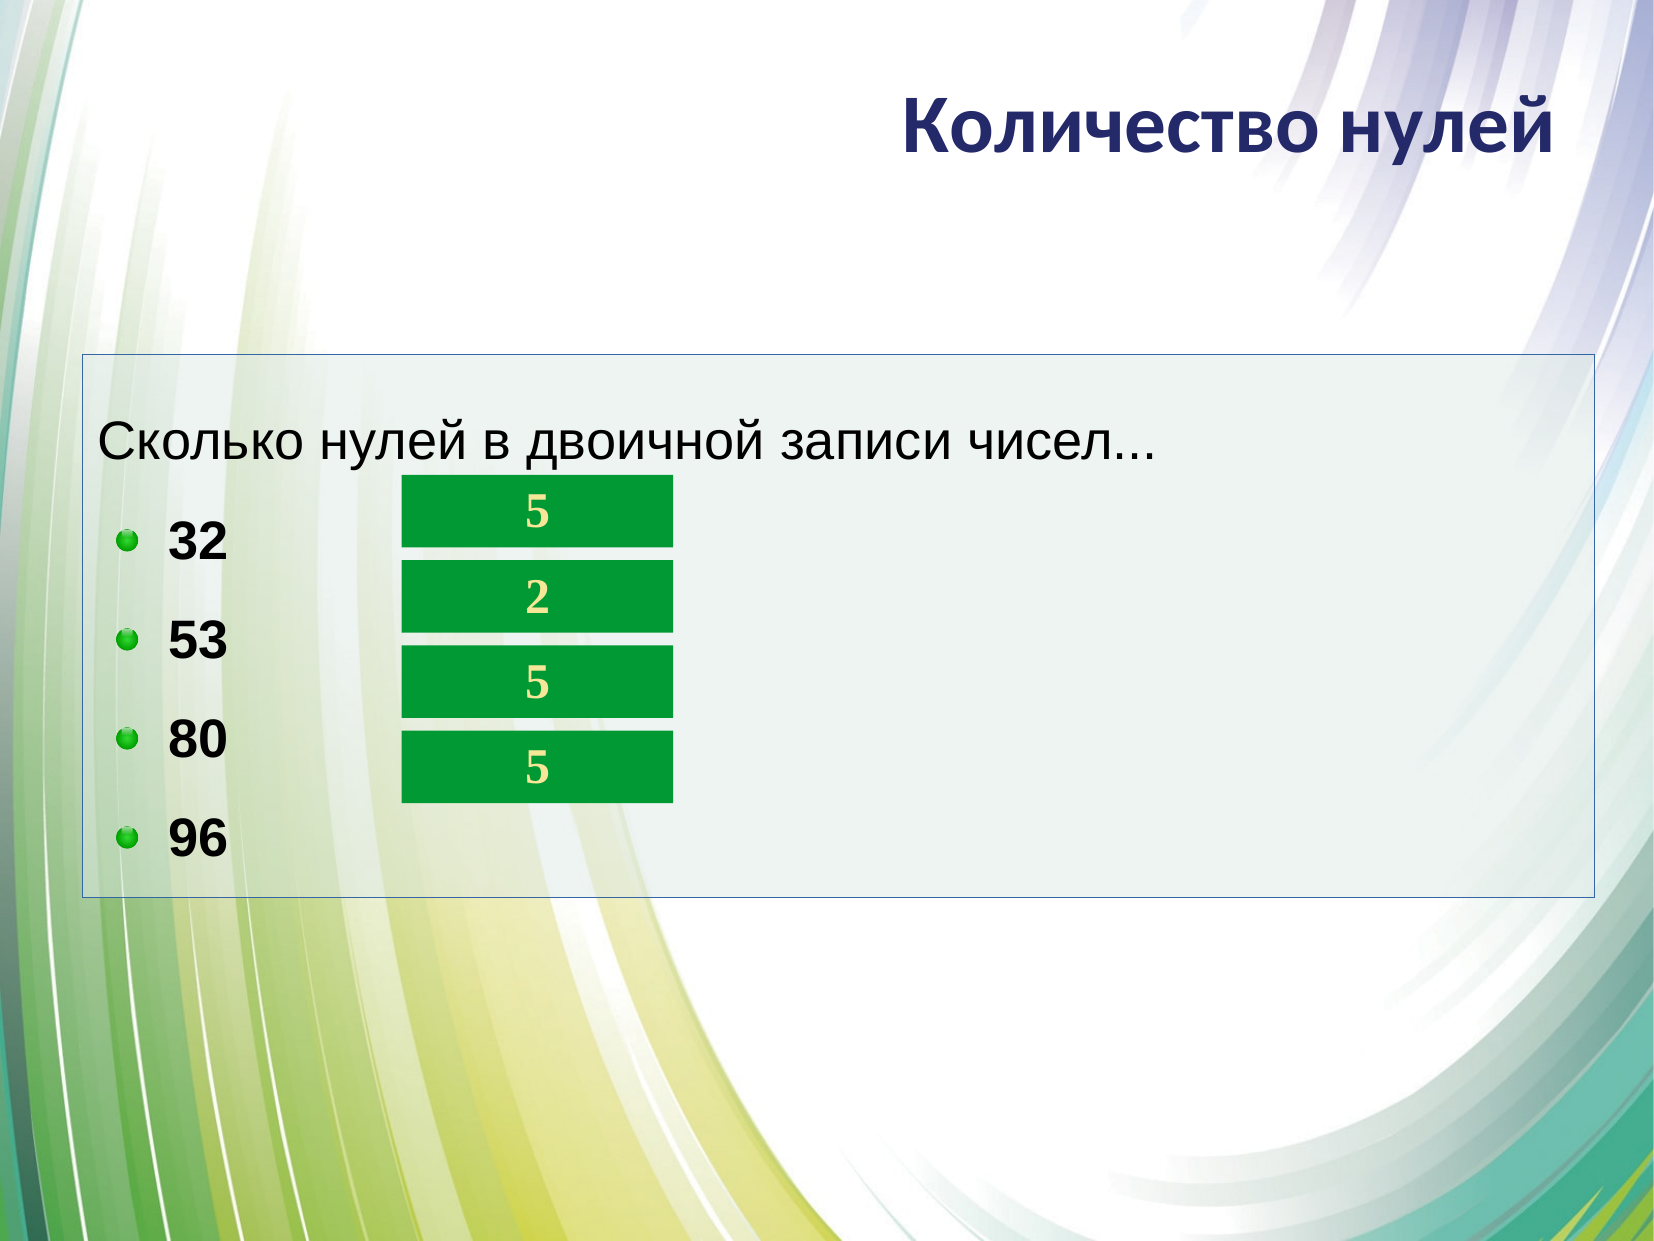

Количество нулей
# Сколько нулей в двоичной записи чисел...
32
53
80
96
5
2
5
5